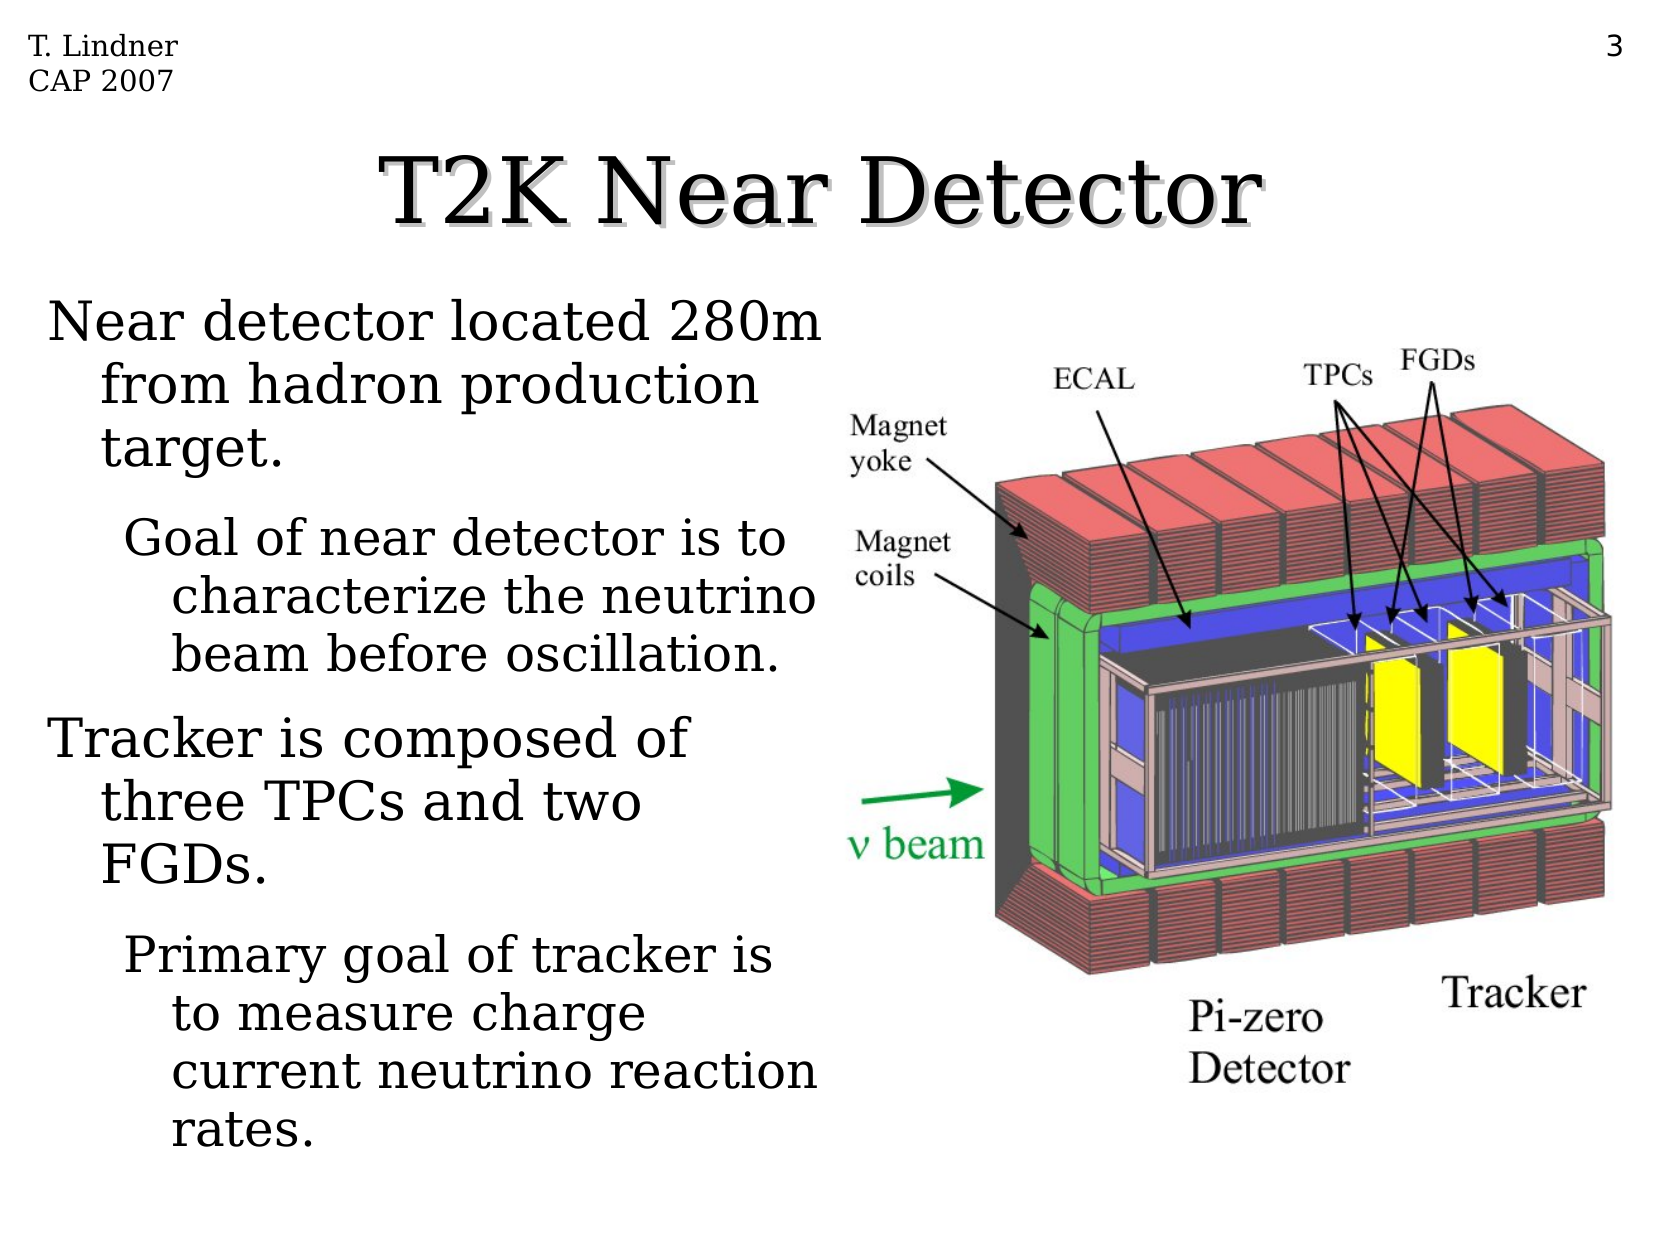

3
# T2K Near Detector
Near detector located 280m from hadron production target.
Goal of near detector is to characterize the neutrino beam before oscillation.
Tracker is composed of three TPCs and two FGDs.
Primary goal of tracker is to measure charge current neutrino reaction rates.